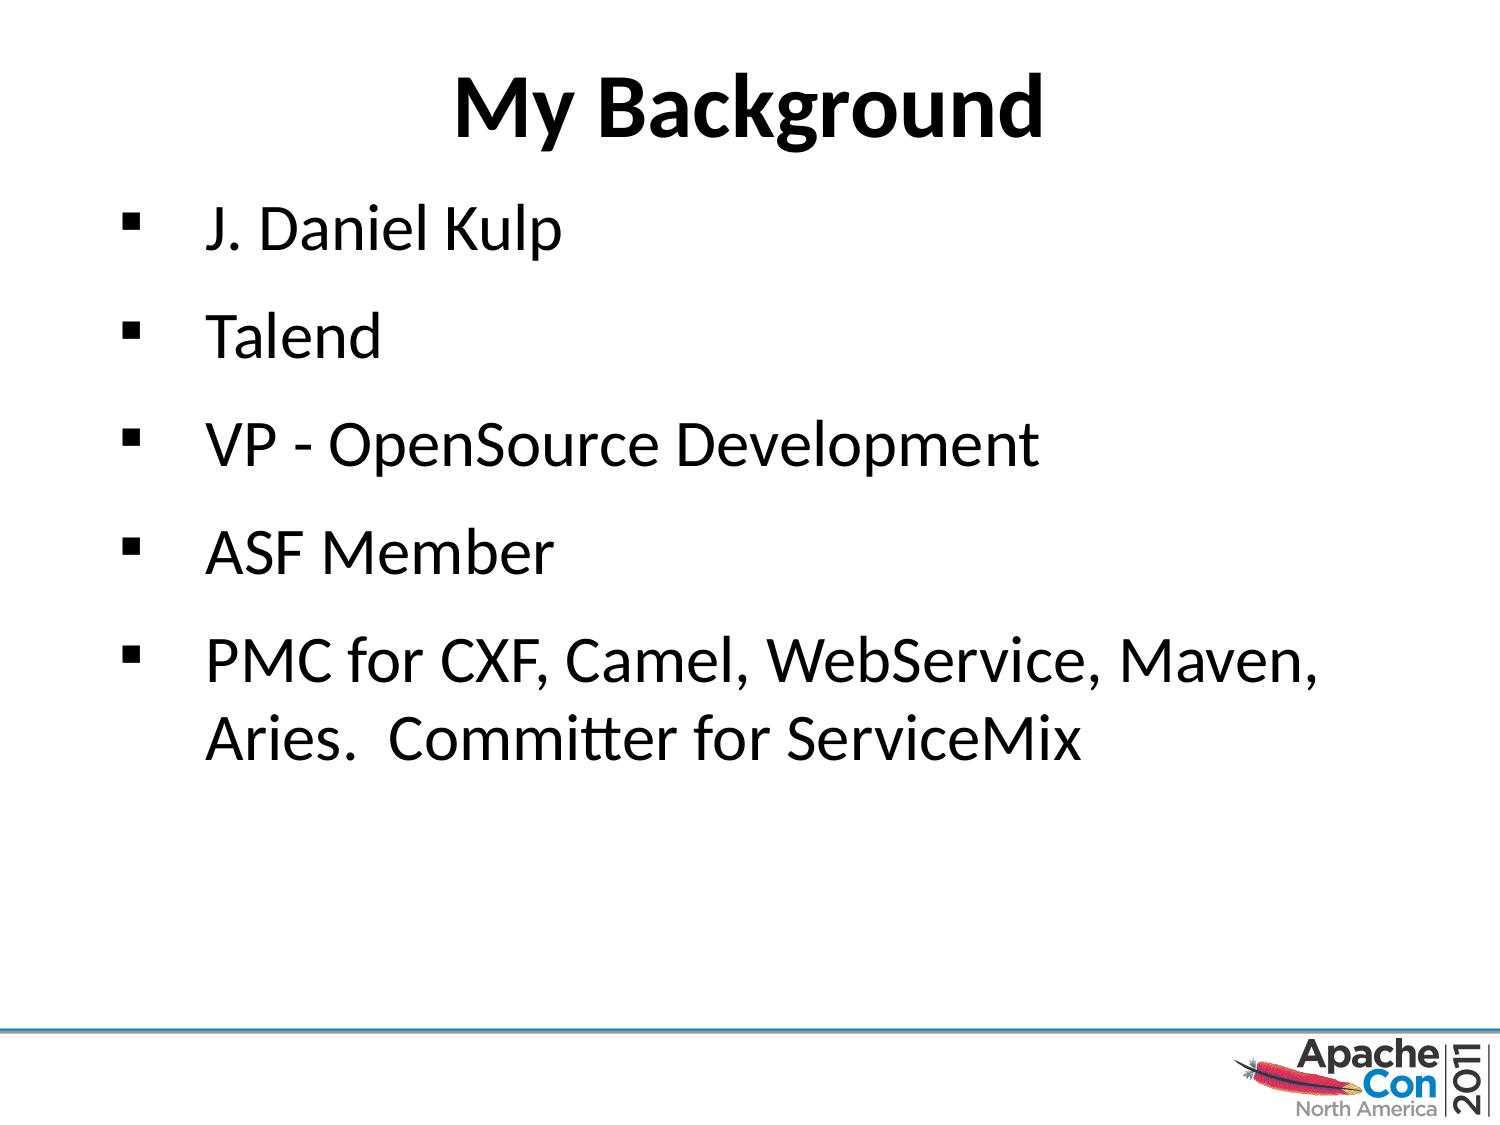

# My Background
J. Daniel Kulp
Talend
VP - OpenSource Development
ASF Member
PMC for CXF, Camel, WebService, Maven, Aries. Committer for ServiceMix